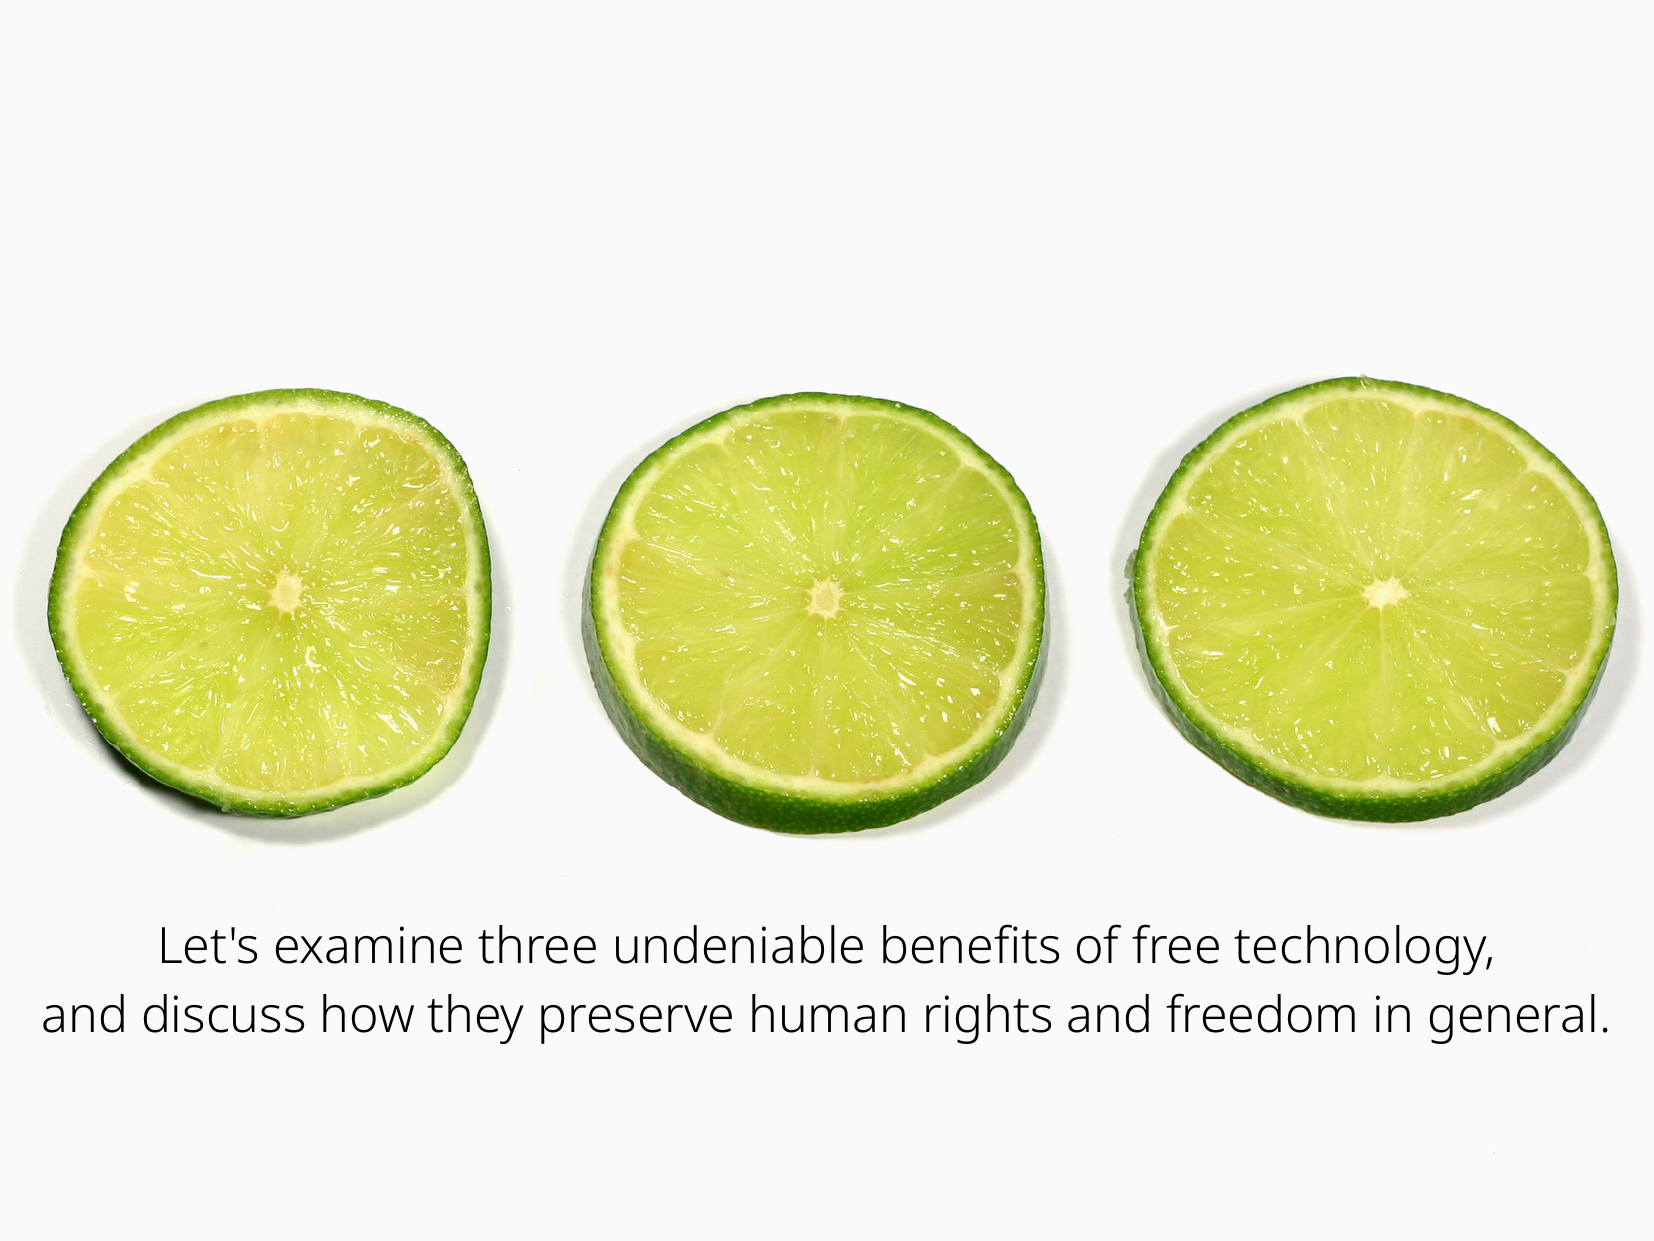

Let's examine three undeniable benefits of free technology,
and discuss how they preserve human rights and freedom in general.